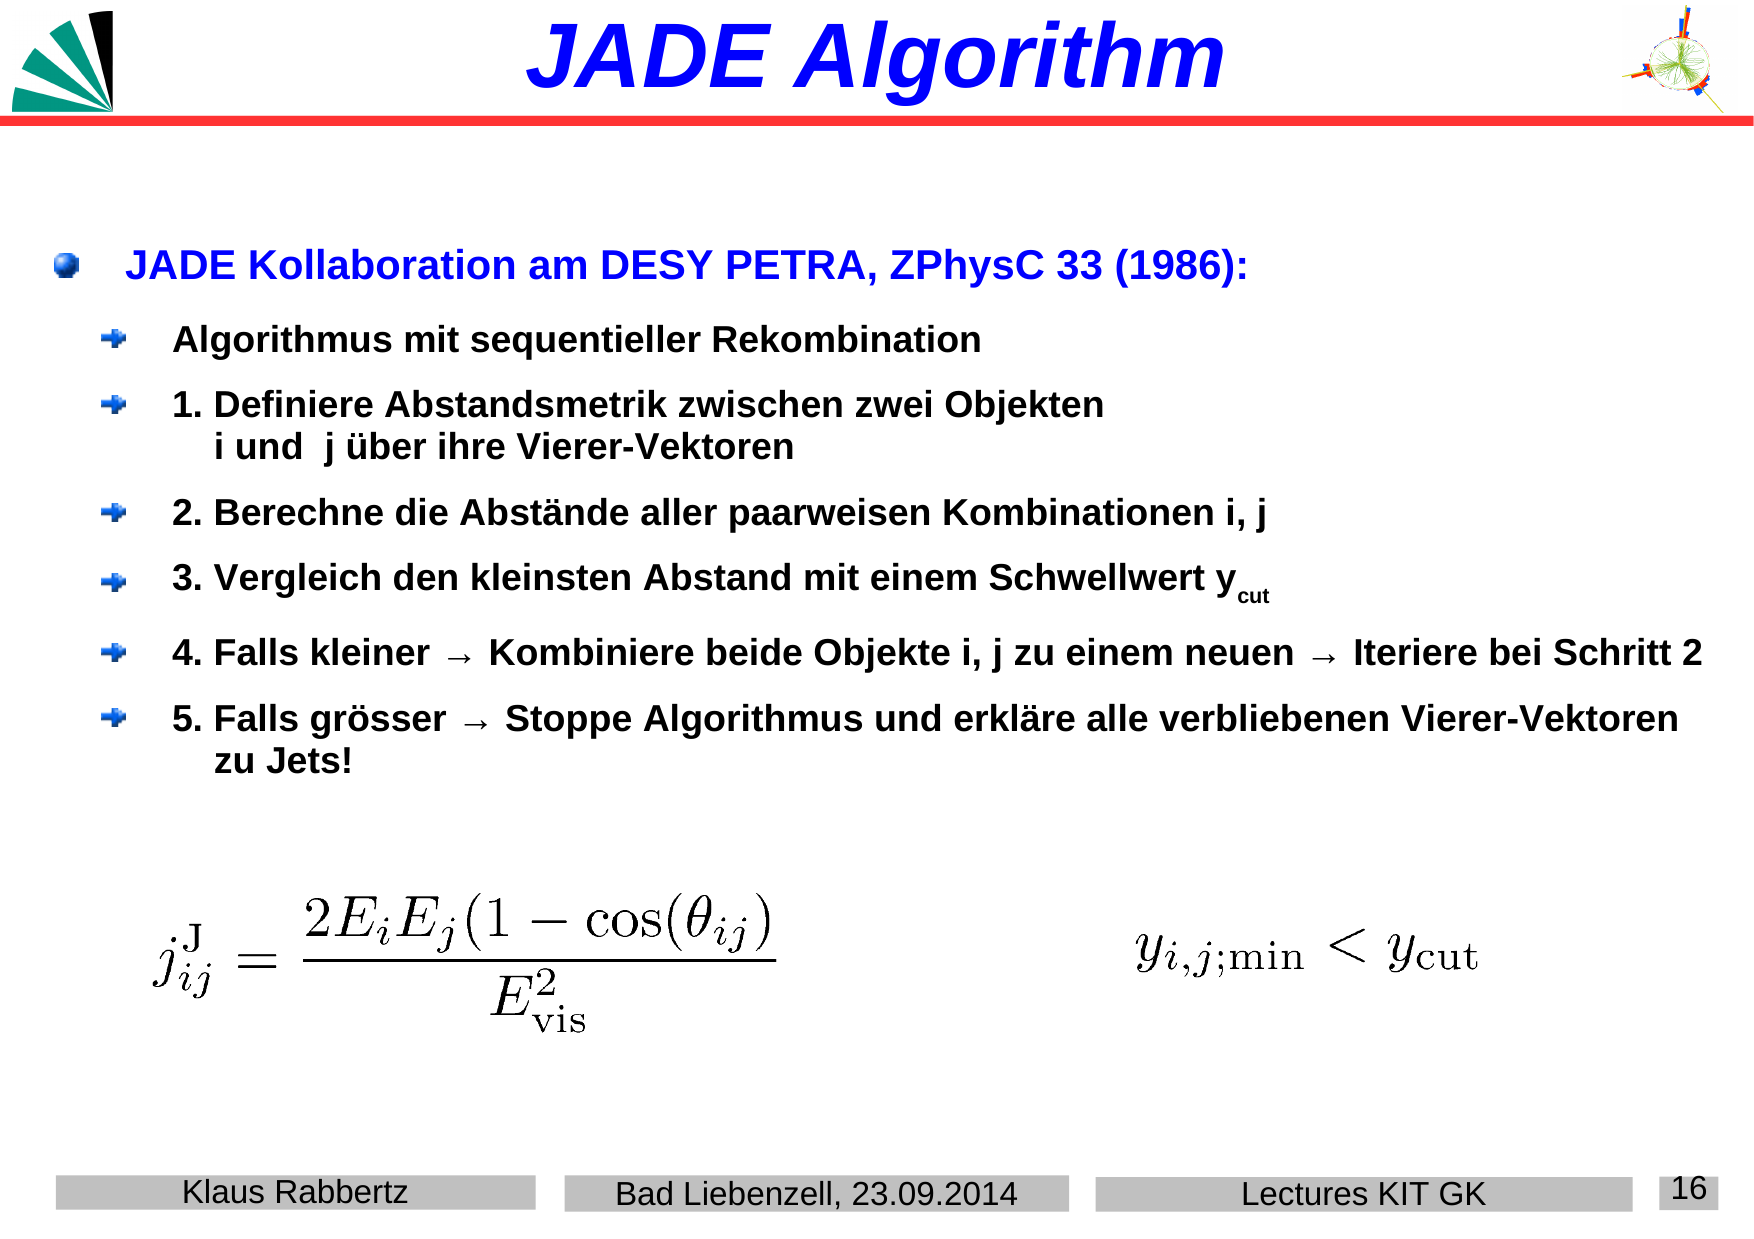

# JADE Algorithm
JADE Kollaboration am DESY PETRA, ZPhysC 33 (1986):
Algorithmus mit sequentieller Rekombination
1. Definiere Abstandsmetrik zwischen zwei Objekten i und j über ihre Vierer-Vektoren
2. Berechne die Abstände aller paarweisen Kombinationen i, j
3. Vergleich den kleinsten Abstand mit einem Schwellwert ycut
4. Falls kleiner → Kombiniere beide Objekte i, j zu einem neuen → Iteriere bei Schritt 2
5. Falls grösser → Stoppe Algorithmus und erkläre alle verbliebenen Vierer-Vektoren zu Jets!